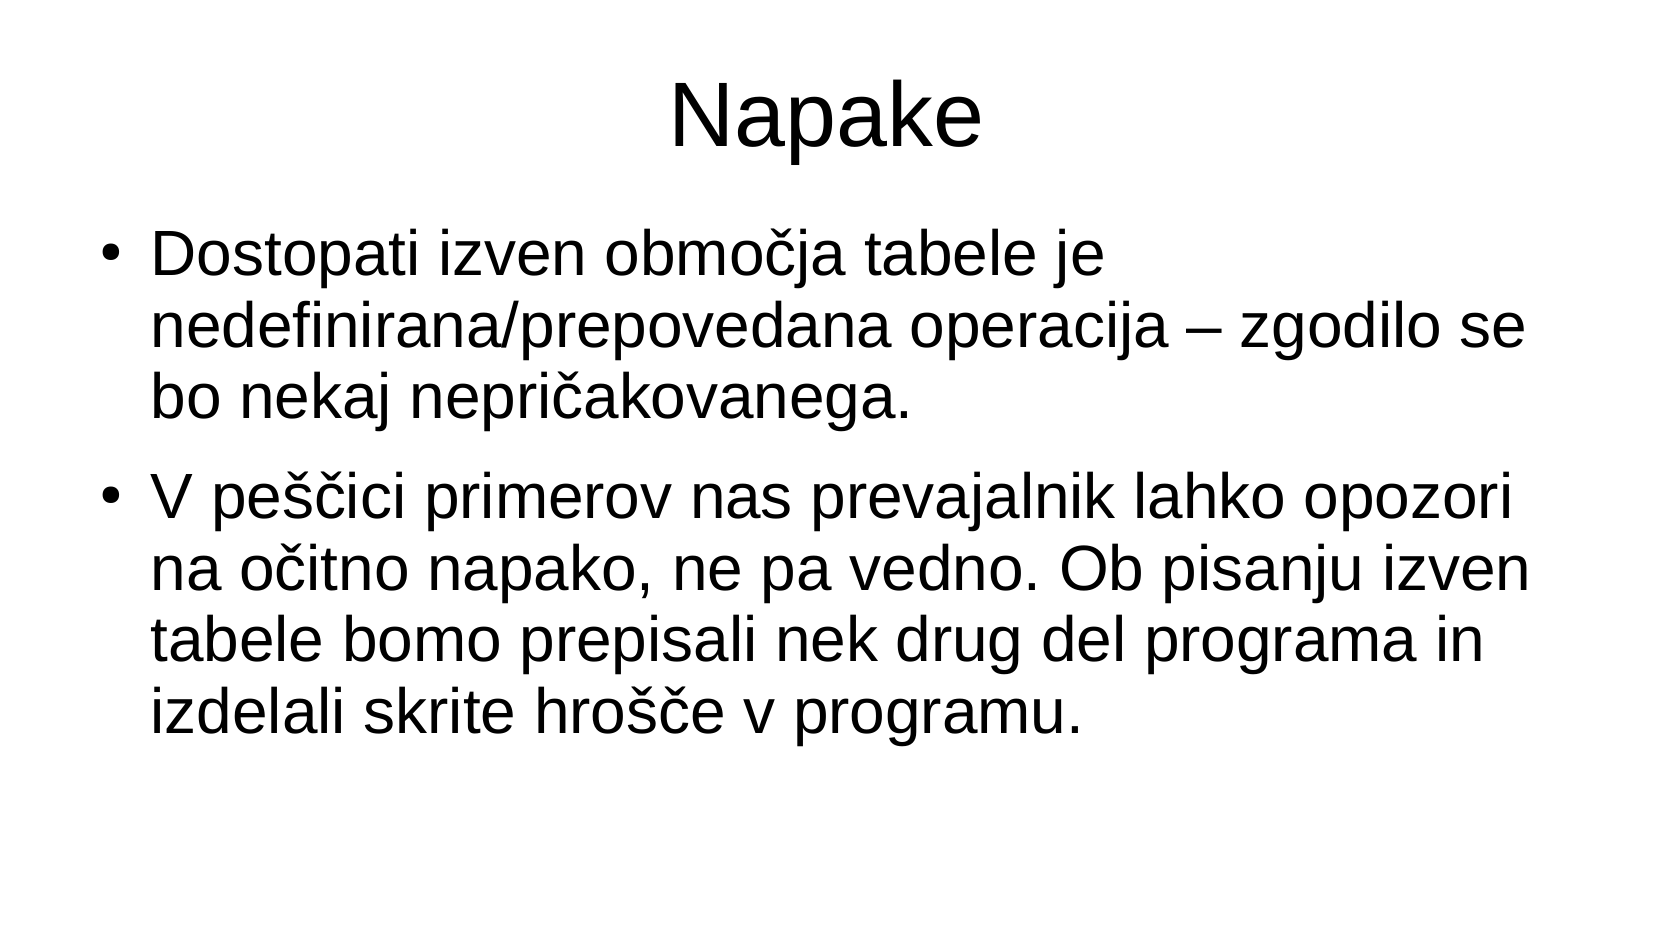

# Napake
Dostopati izven območja tabele je nedefinirana/prepovedana operacija – zgodilo se bo nekaj nepričakovanega.
V peščici primerov nas prevajalnik lahko opozori na očitno napako, ne pa vedno. Ob pisanju izven tabele bomo prepisali nek drug del programa in izdelali skrite hrošče v programu.